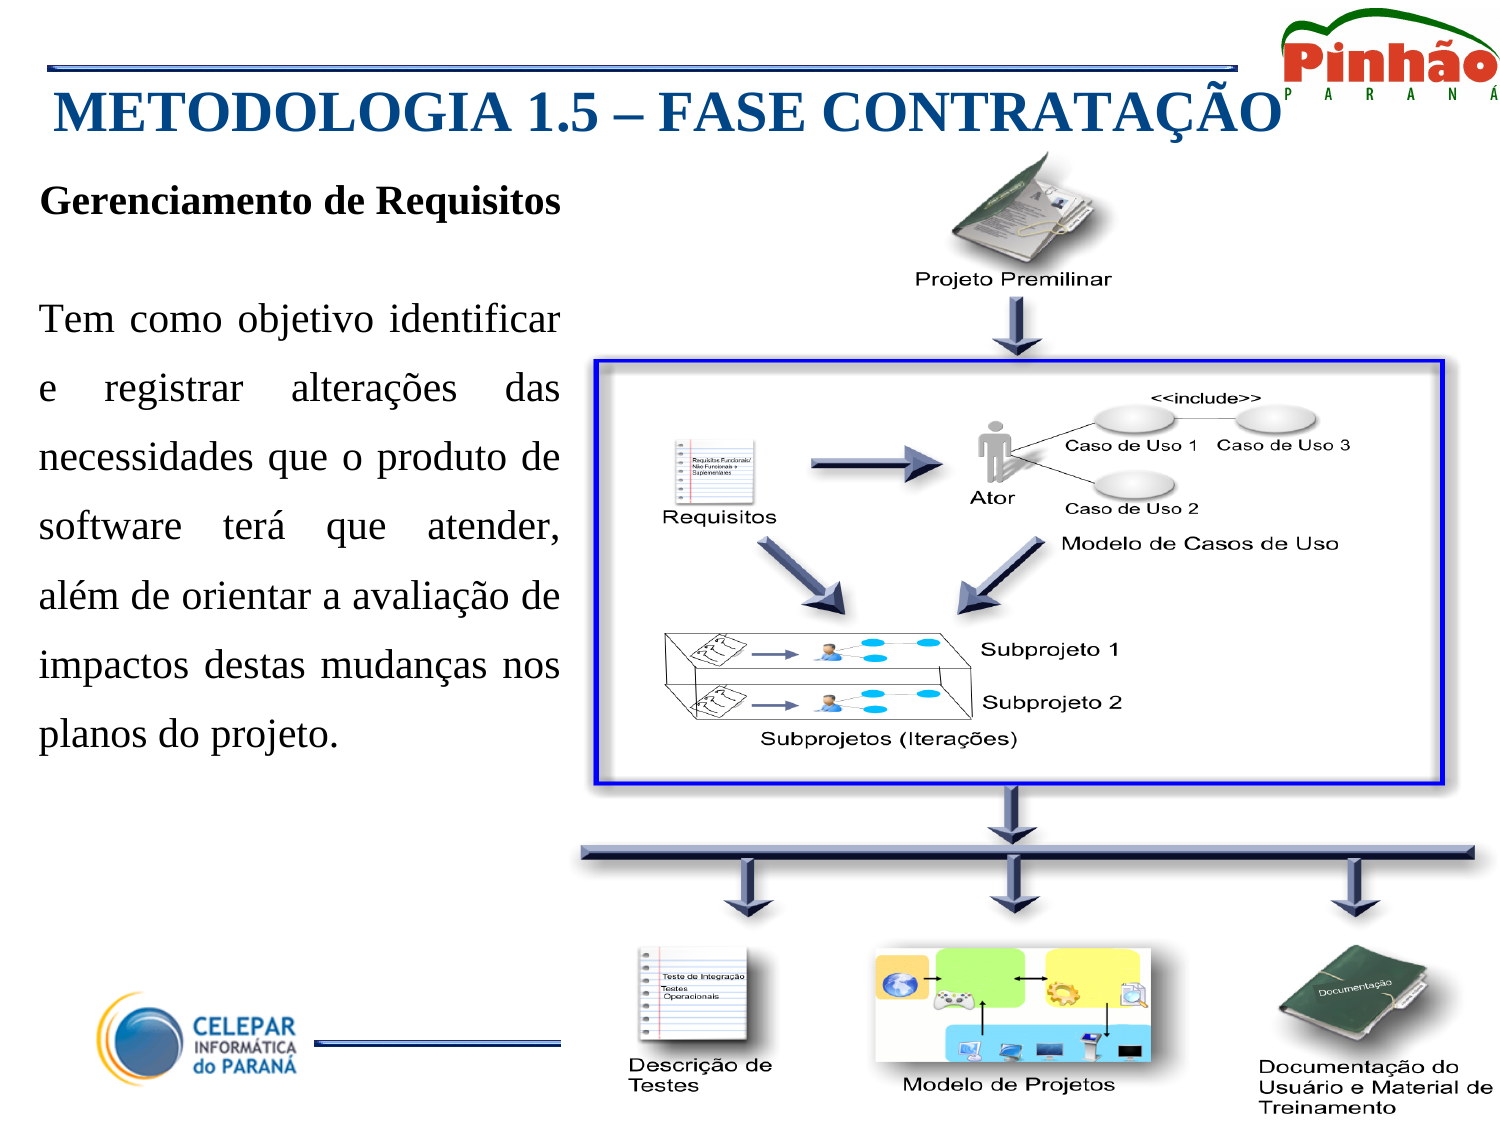

#
METODOLOGIA 1.5 – FASE CONTRATAÇÃO
Gerenciamento de Requisitos
Tem como objetivo identificar e registrar alterações das necessidades que o produto de software terá que atender, além de orientar a avaliação de impactos destas mudanças nos planos do projeto.